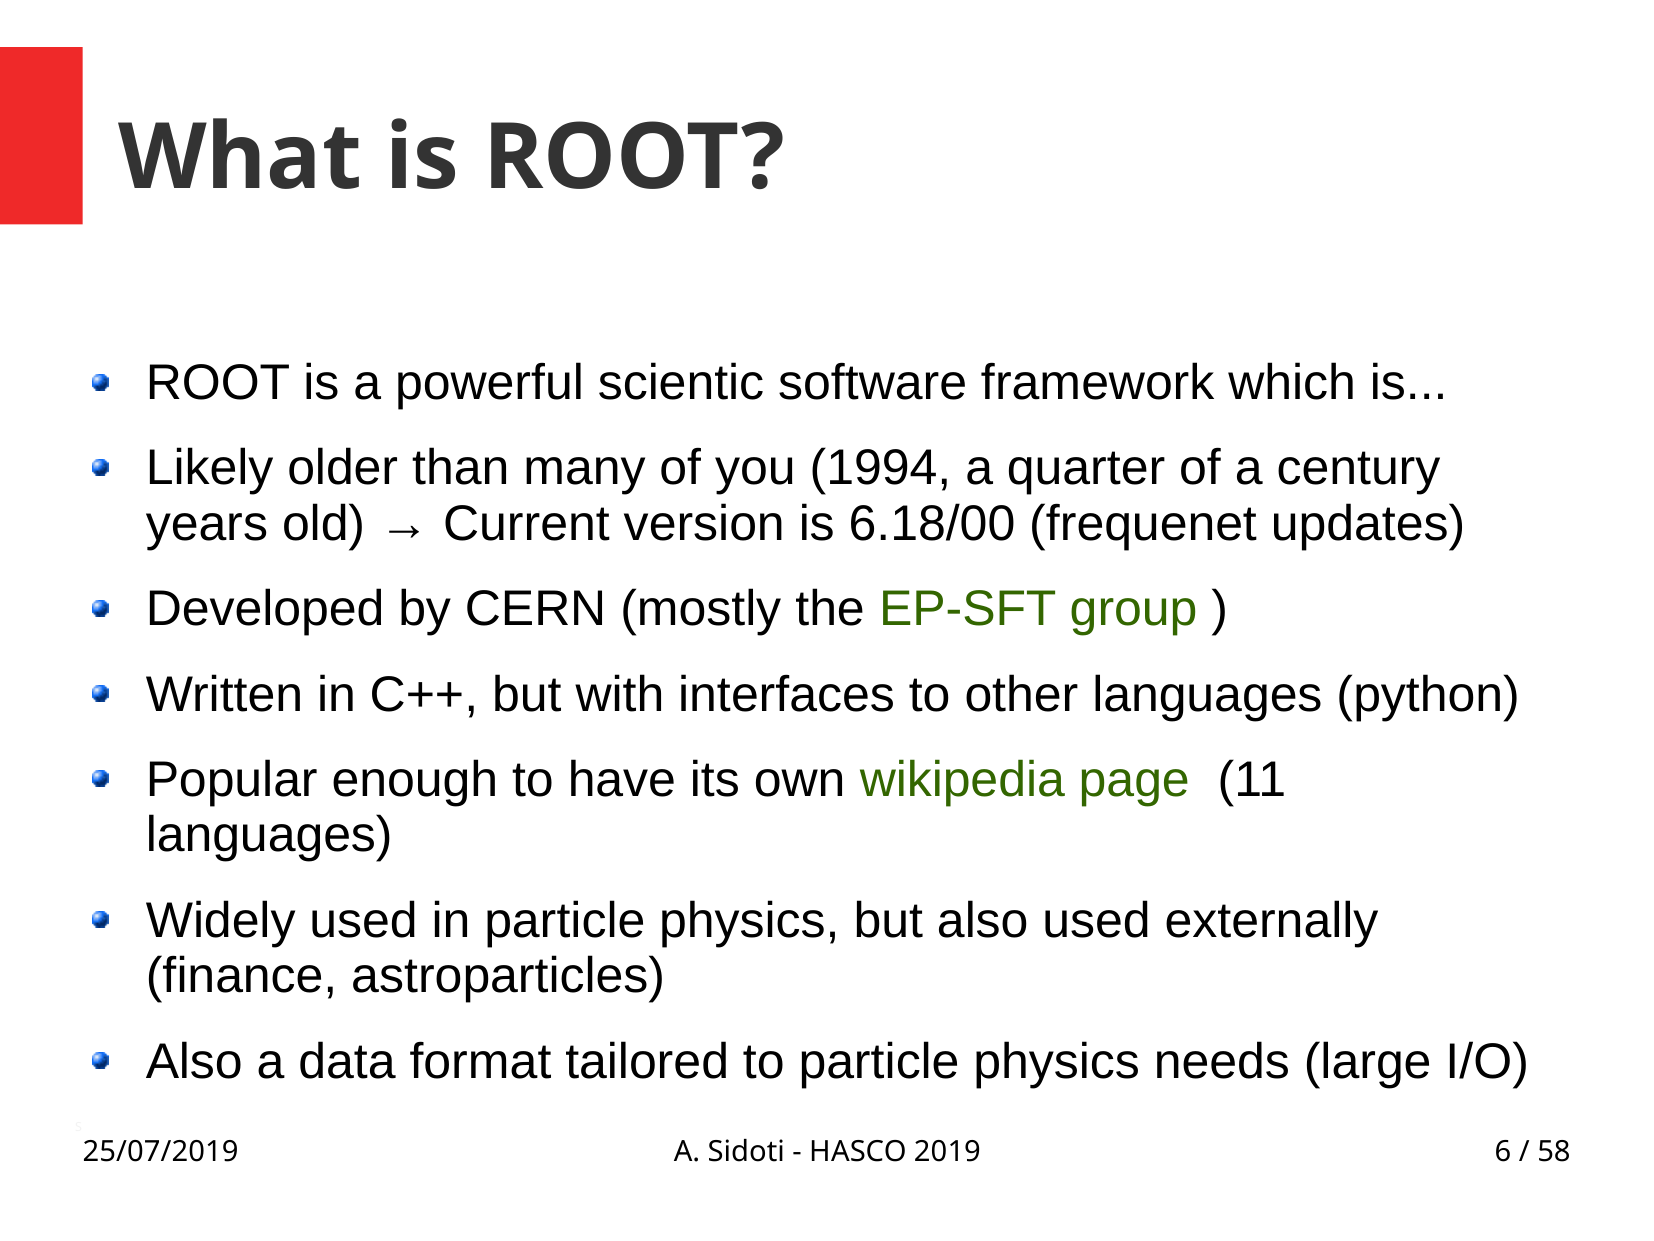

# What is ROOT?
ROOT is a powerful scientic software framework which is...
Likely older than many of you (1994, a quarter of a century years old) → Current version is 6.18/00 (frequenet updates)
Developed by CERN (mostly the EP-SFT group )
Written in C++, but with interfaces to other languages (python)
Popular enough to have its own wikipedia page (11 languages)
Widely used in particle physics, but also used externally (finance, astroparticles)
Also a data format tailored to particle physics needs (large I/O)
S
25/07/2019
A. Sidoti - HASCO 2019
6